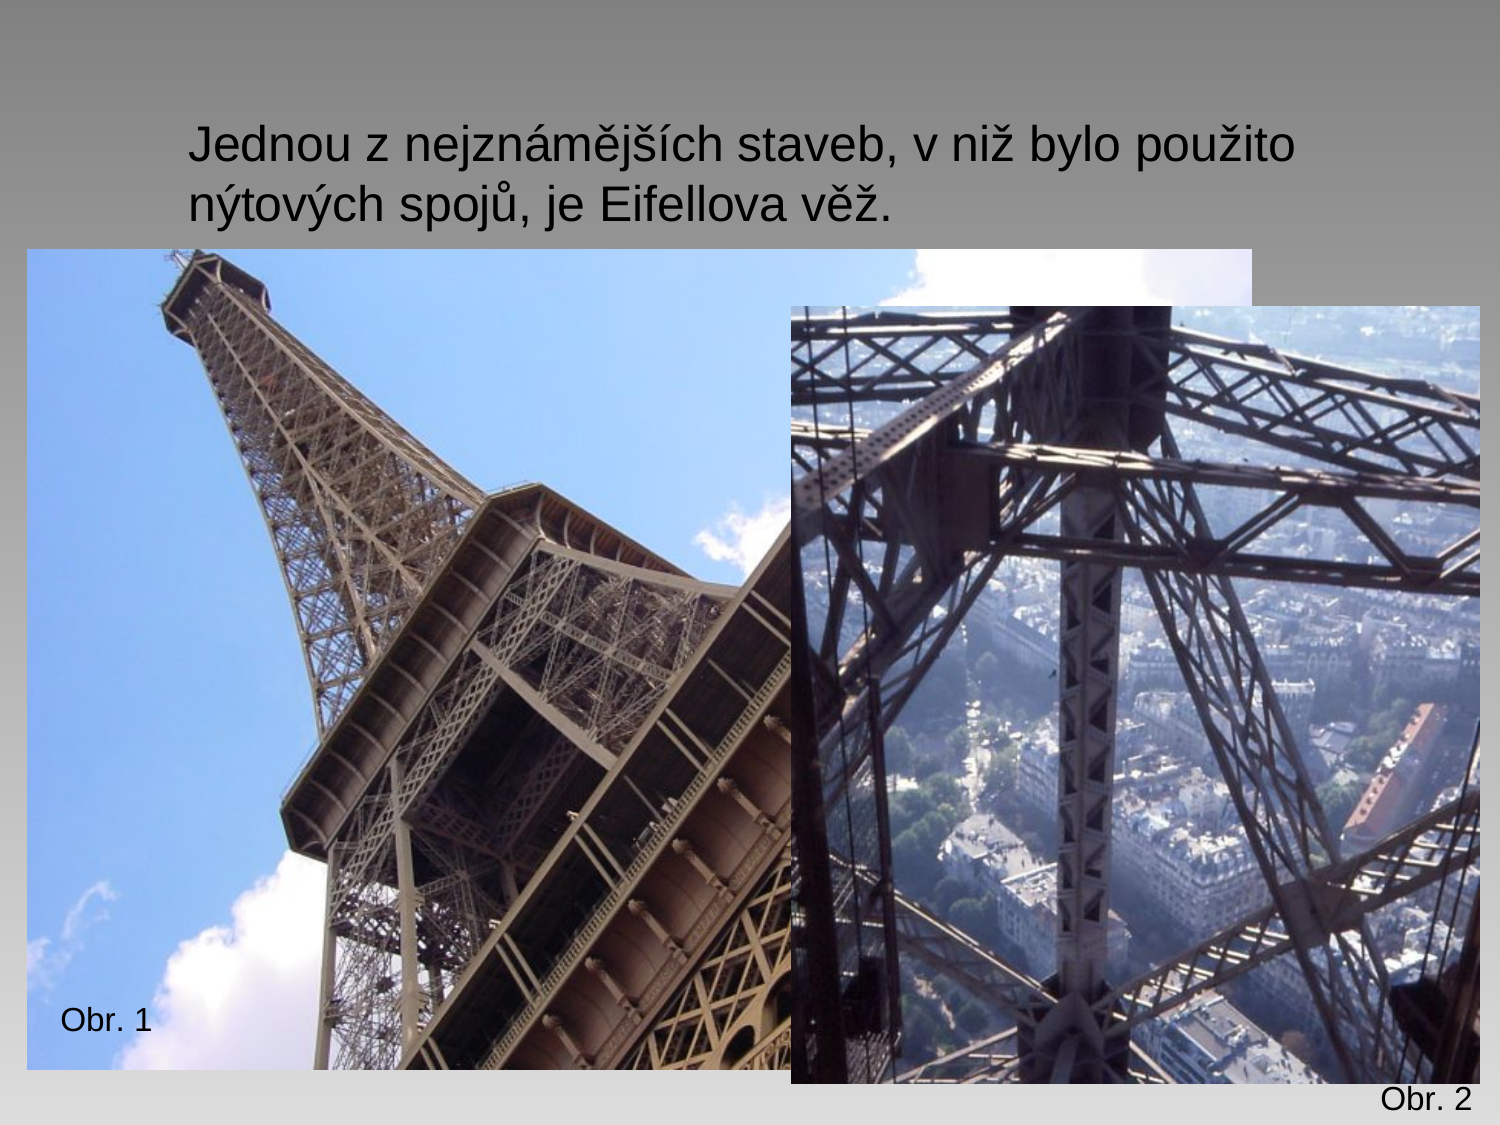

Jednou z nejznámějších staveb, v niž bylo použito nýtových spojů, je Eifellova věž.
Obr. 1
Obr. 2